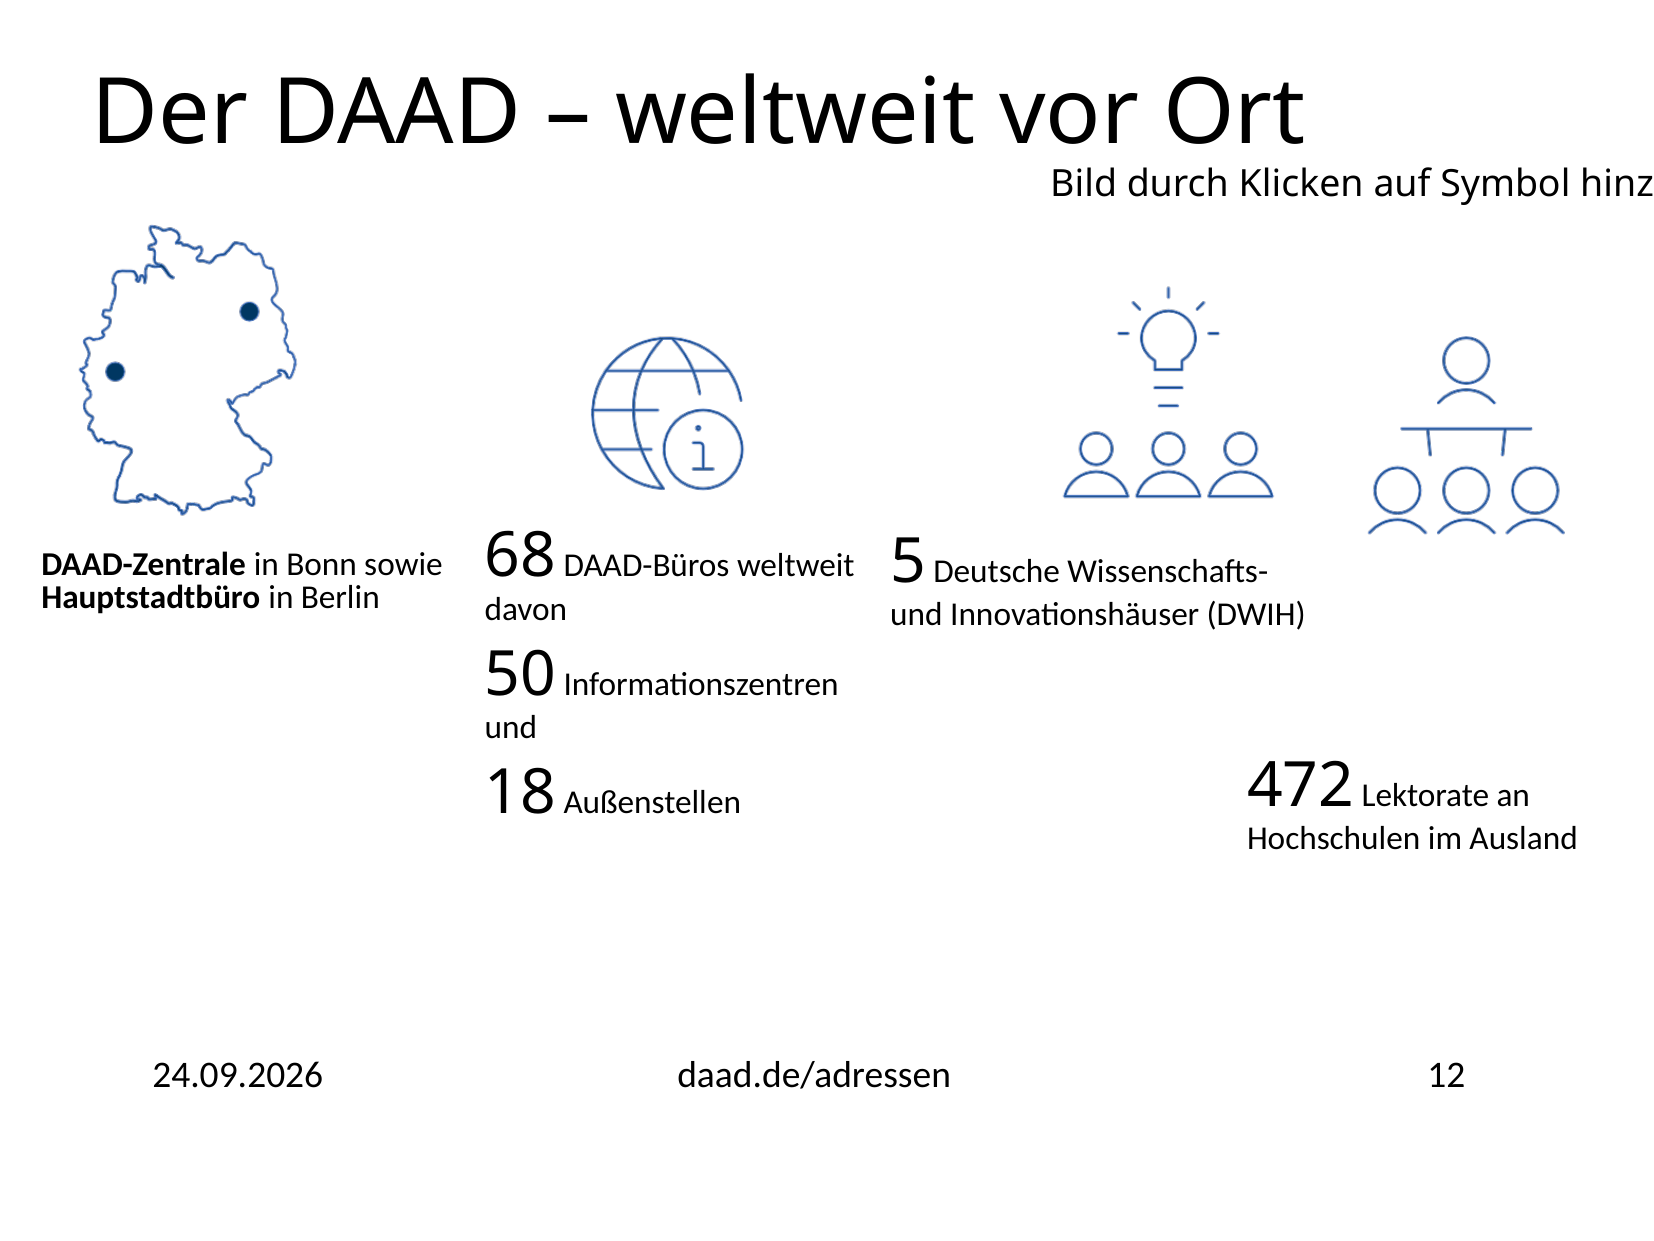

# Der DAAD – weltweit vor Ort
68 DAAD-Büros weltweit
davon
50 Informationszentren
und
18 Außenstellen
5 Deutsche Wissenschafts-
und Innovationshäuser (DWIH)
DAAD-Zentrale in Bonn sowie Hauptstadtbüro in Berlin
472 Lektorate an Hochschulen im Ausland
daad.de/adressen